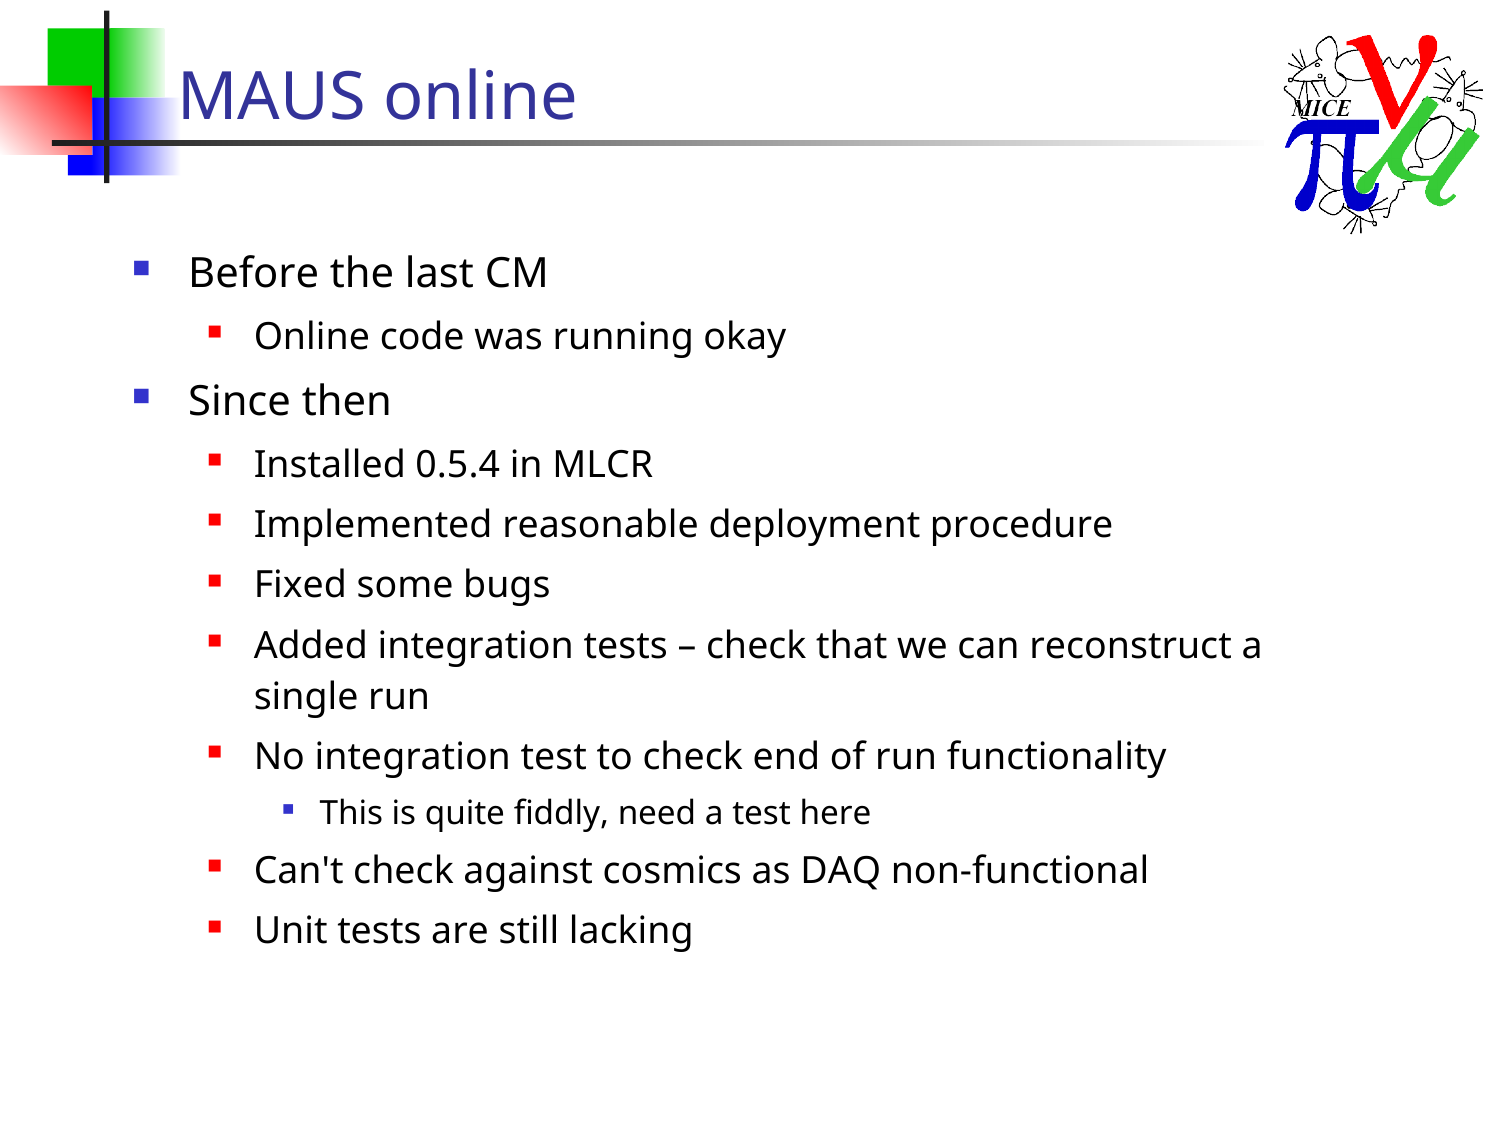

# MAUS online
Before the last CM
Online code was running okay
Since then
Installed 0.5.4 in MLCR
Implemented reasonable deployment procedure
Fixed some bugs
Added integration tests – check that we can reconstruct a single run
No integration test to check end of run functionality
This is quite fiddly, need a test here
Can't check against cosmics as DAQ non-functional
Unit tests are still lacking